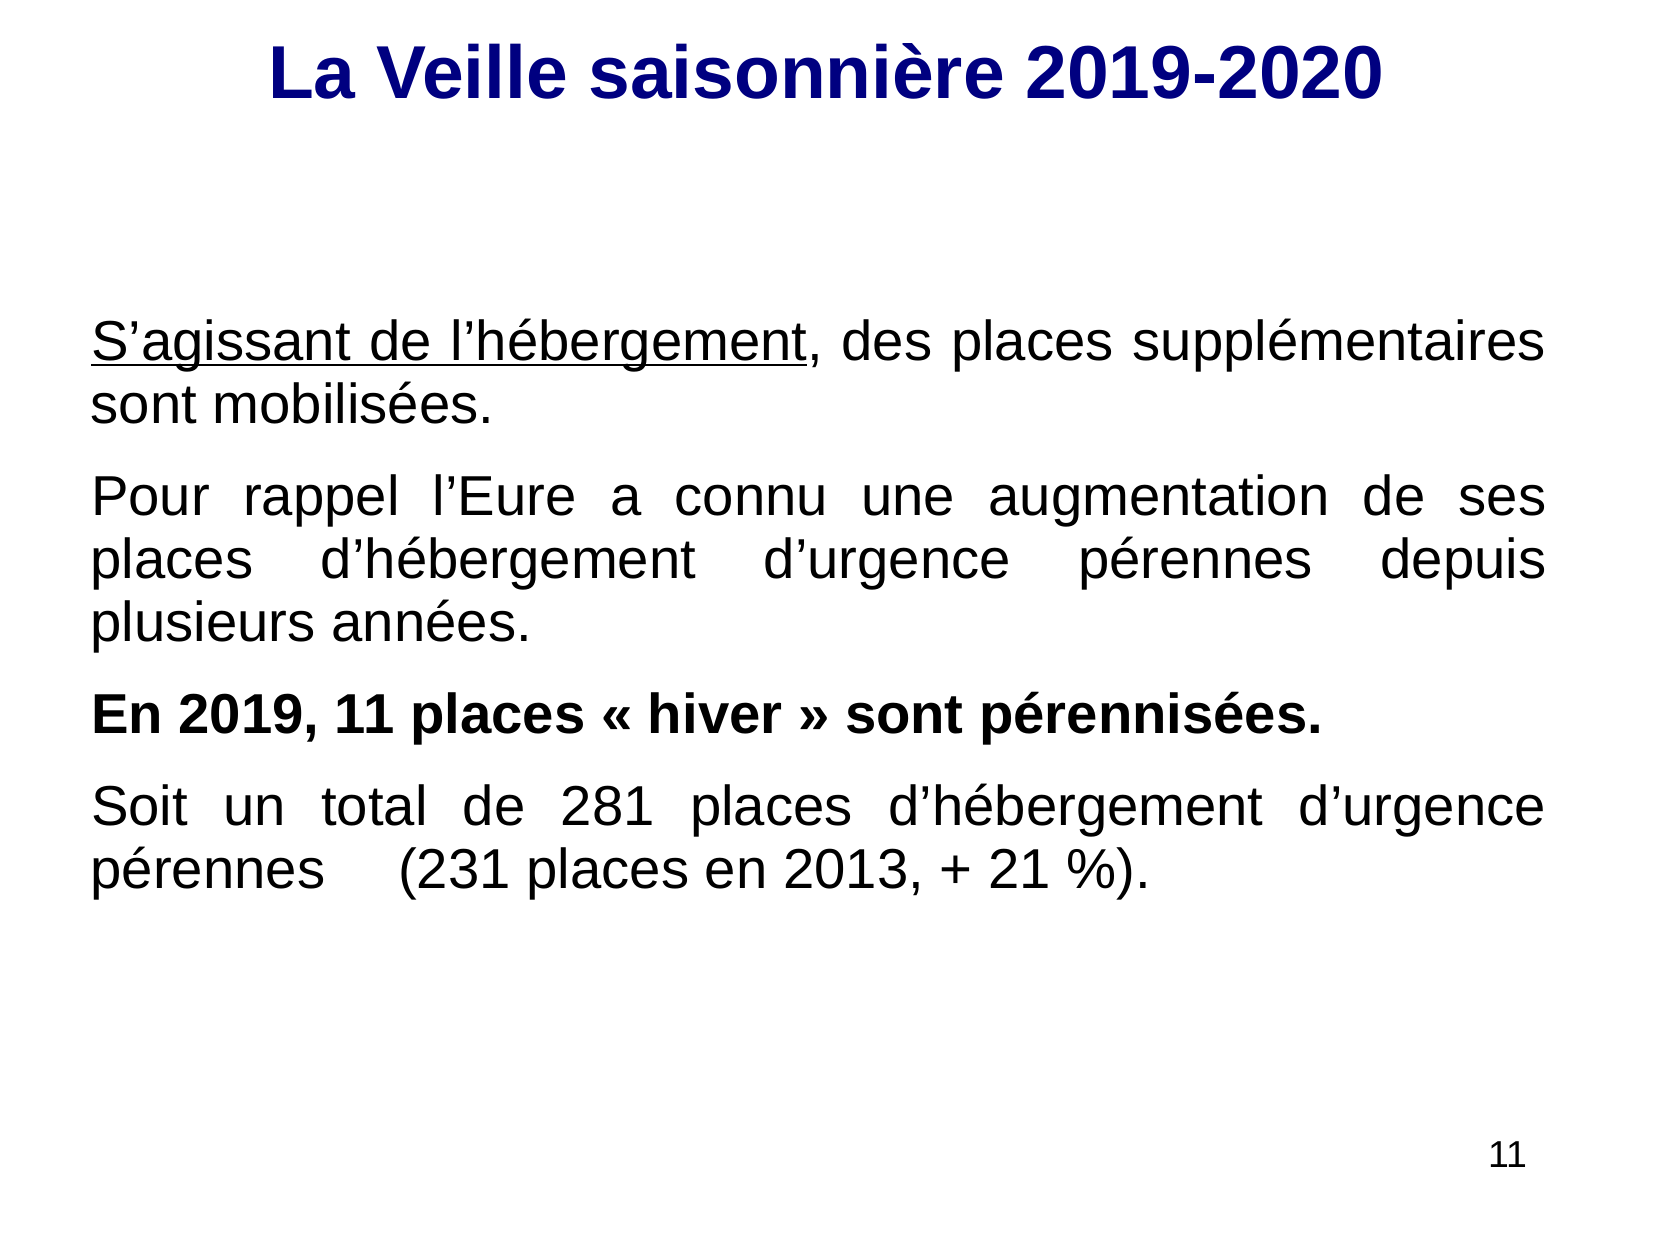

La Veille saisonnière 2019-2020
S’agissant de l’hébergement, des places supplémentaires sont mobilisées.
Pour rappel l’Eure a connu une augmentation de ses places d’hébergement d’urgence pérennes depuis plusieurs années.
En 2019, 11 places « hiver » sont pérennisées.
Soit un total de 281 places d’hébergement d’urgence pérennes	(231 places en 2013, + 21 %).